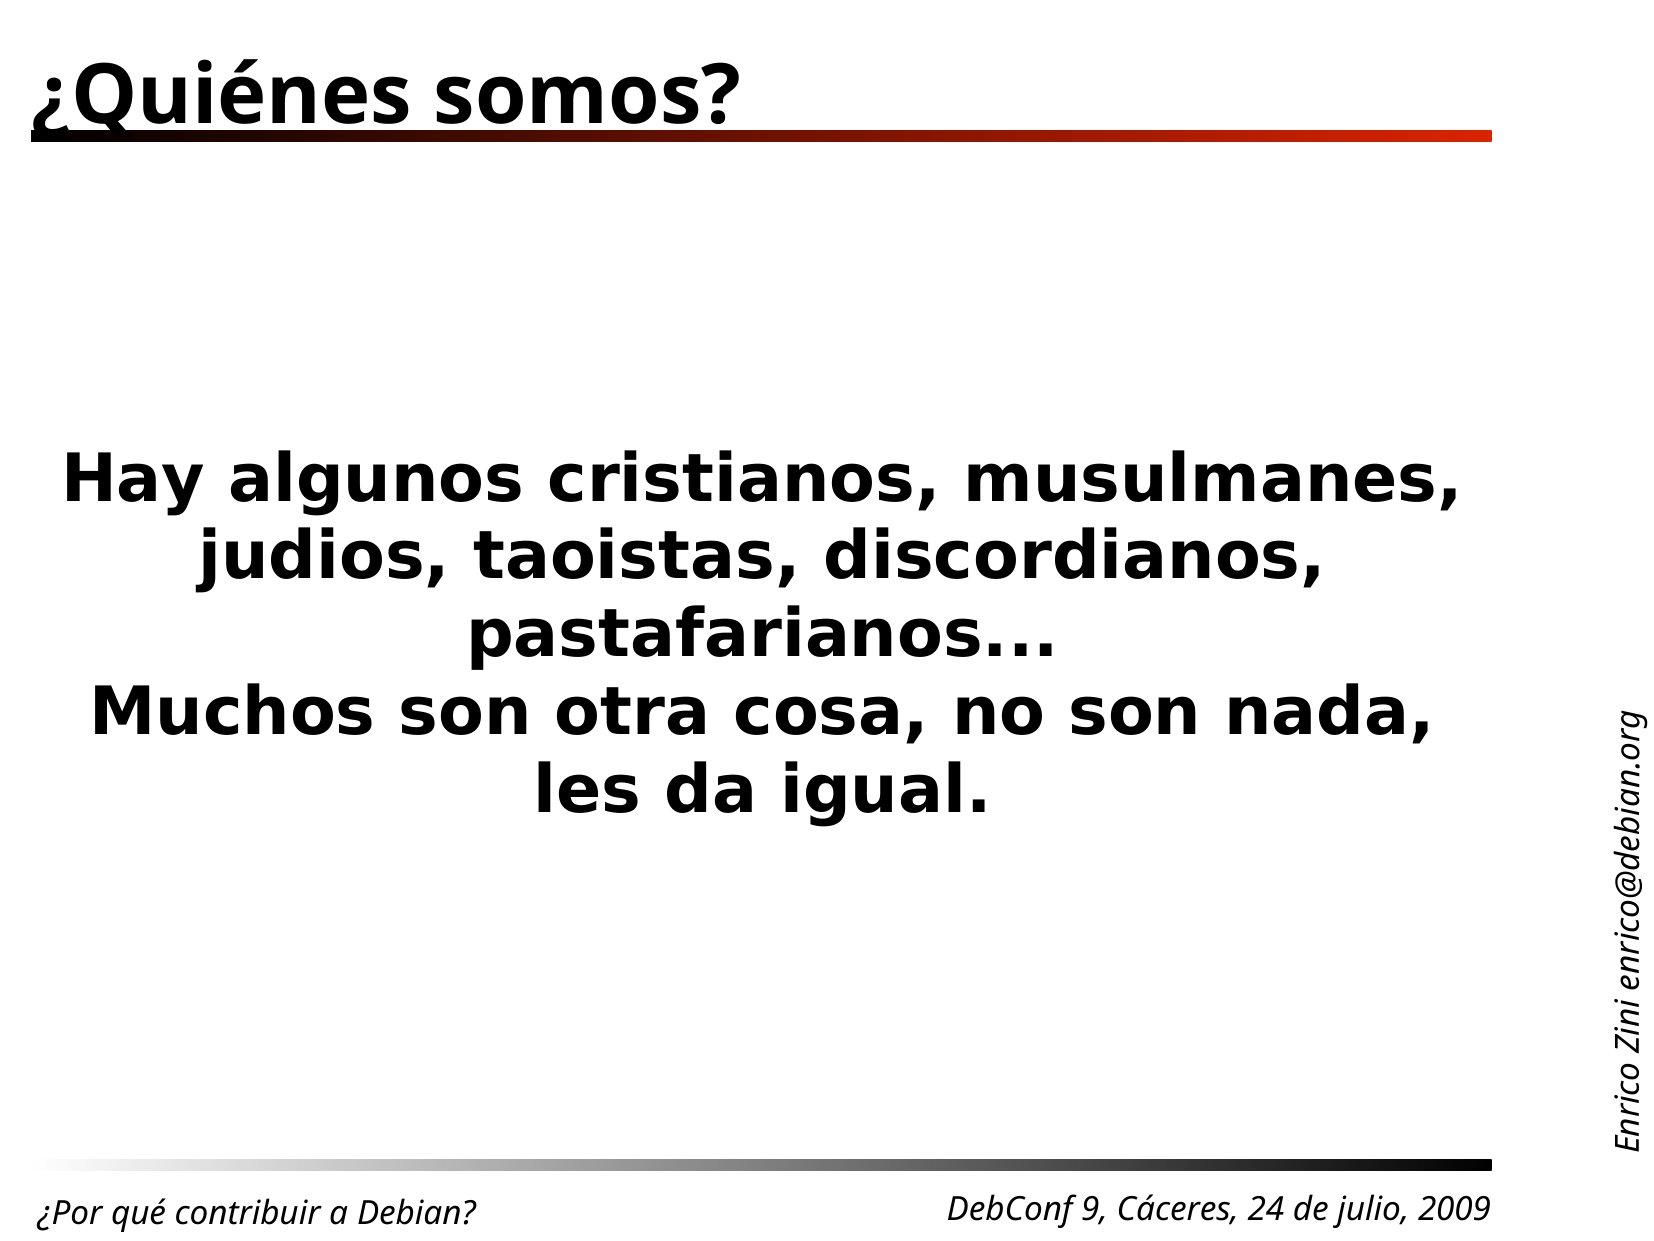

¿Quiénes somos?
Hay algunos cristianos, musulmanes, judios, taoistas, discordianos, pastafarianos...
Muchos son otra cosa, no son nada, les da igual.